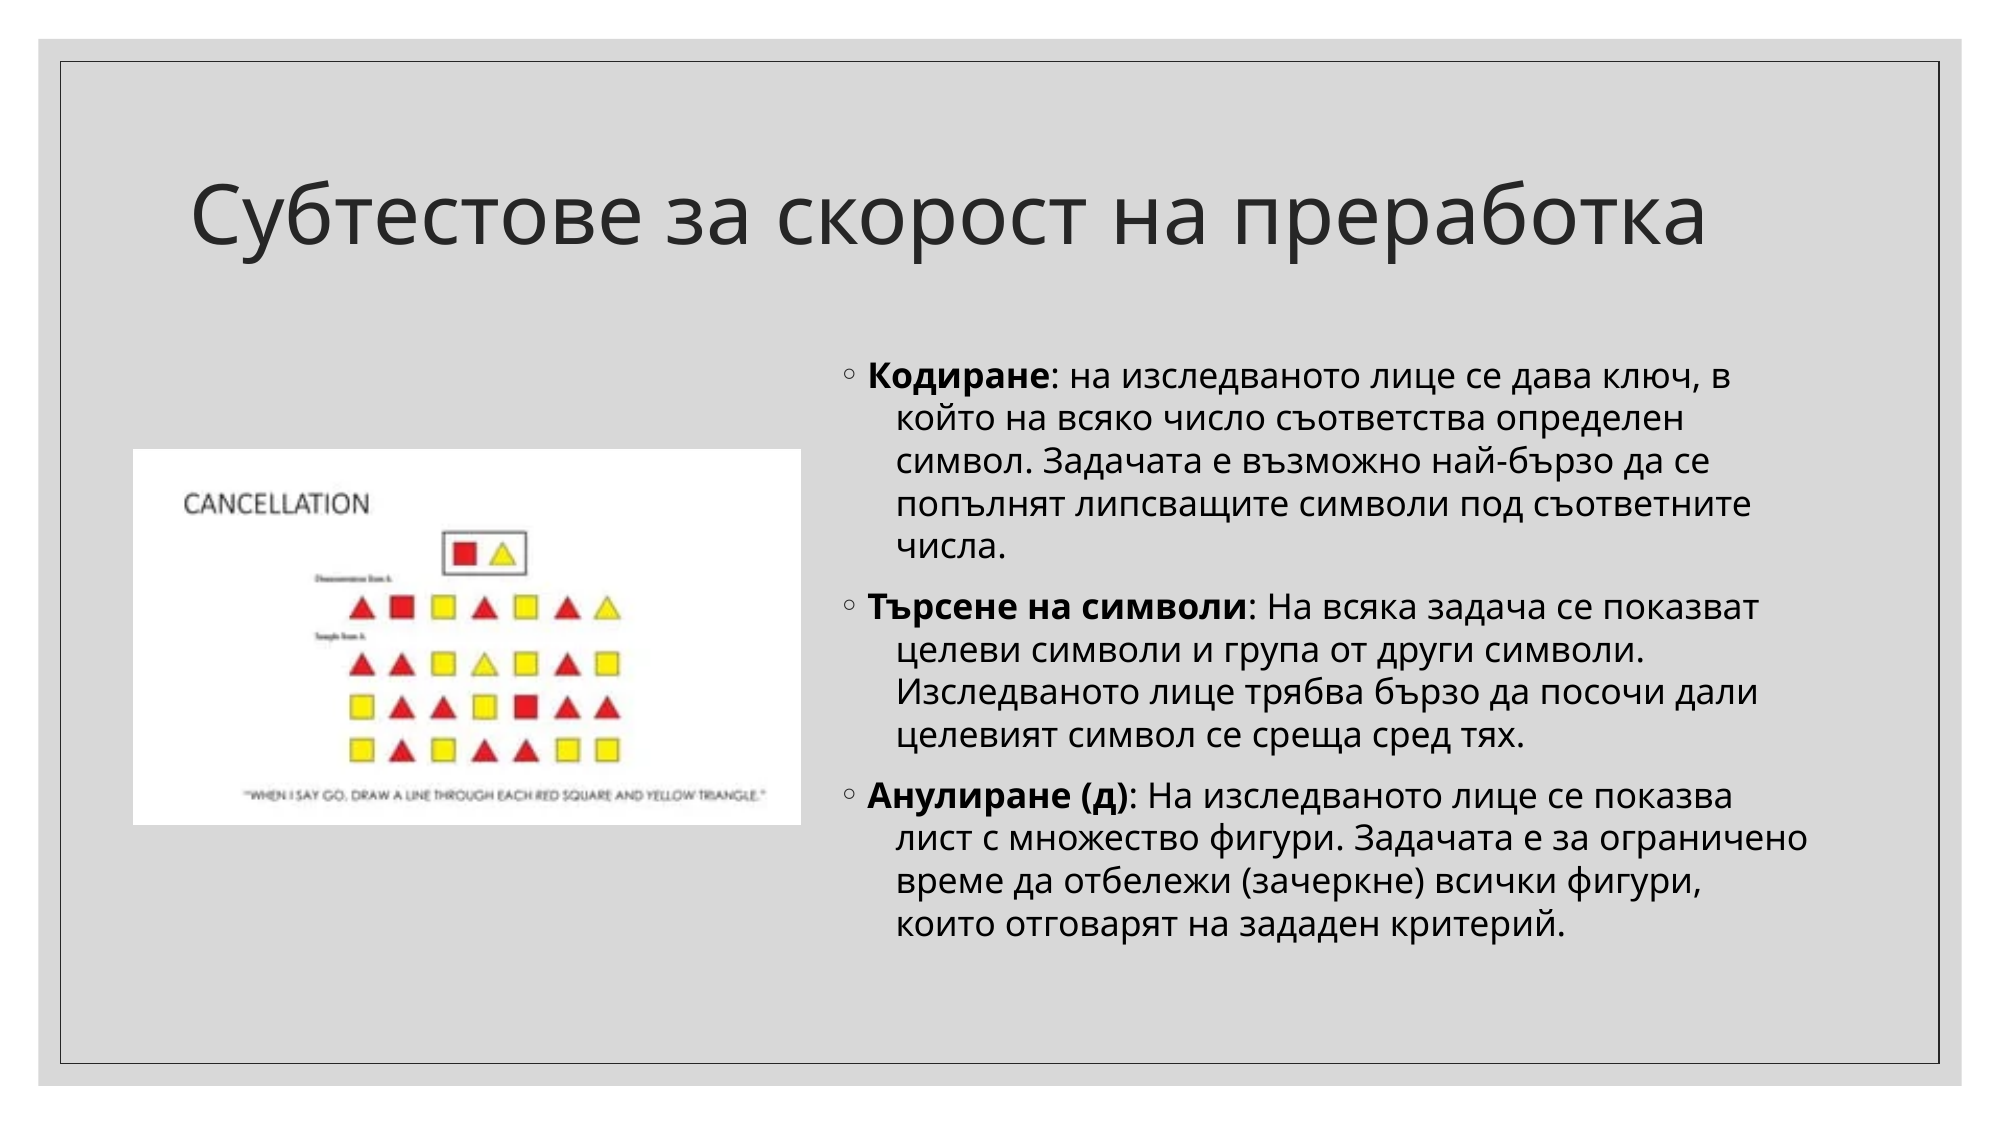

# Субтестове за скорост на преработка
Кодиране: на изследваното лице се дава ключ, в който на всяко число съответства определен символ. Задачата е възможно най-бързо да се попълнят липсващите символи под съответните числа.
Търсене на символи: На всяка задача се показват целеви символи и група от други символи. Изследваното лице трябва бързо да посочи дали целевият символ се среща сред тях.
Анулиране (д): На изследваното лице се показва лист с множество фигури. Задачата е за ограничено време да отбележи (зачеркне) всички фигури, които отговарят на зададен критерий.